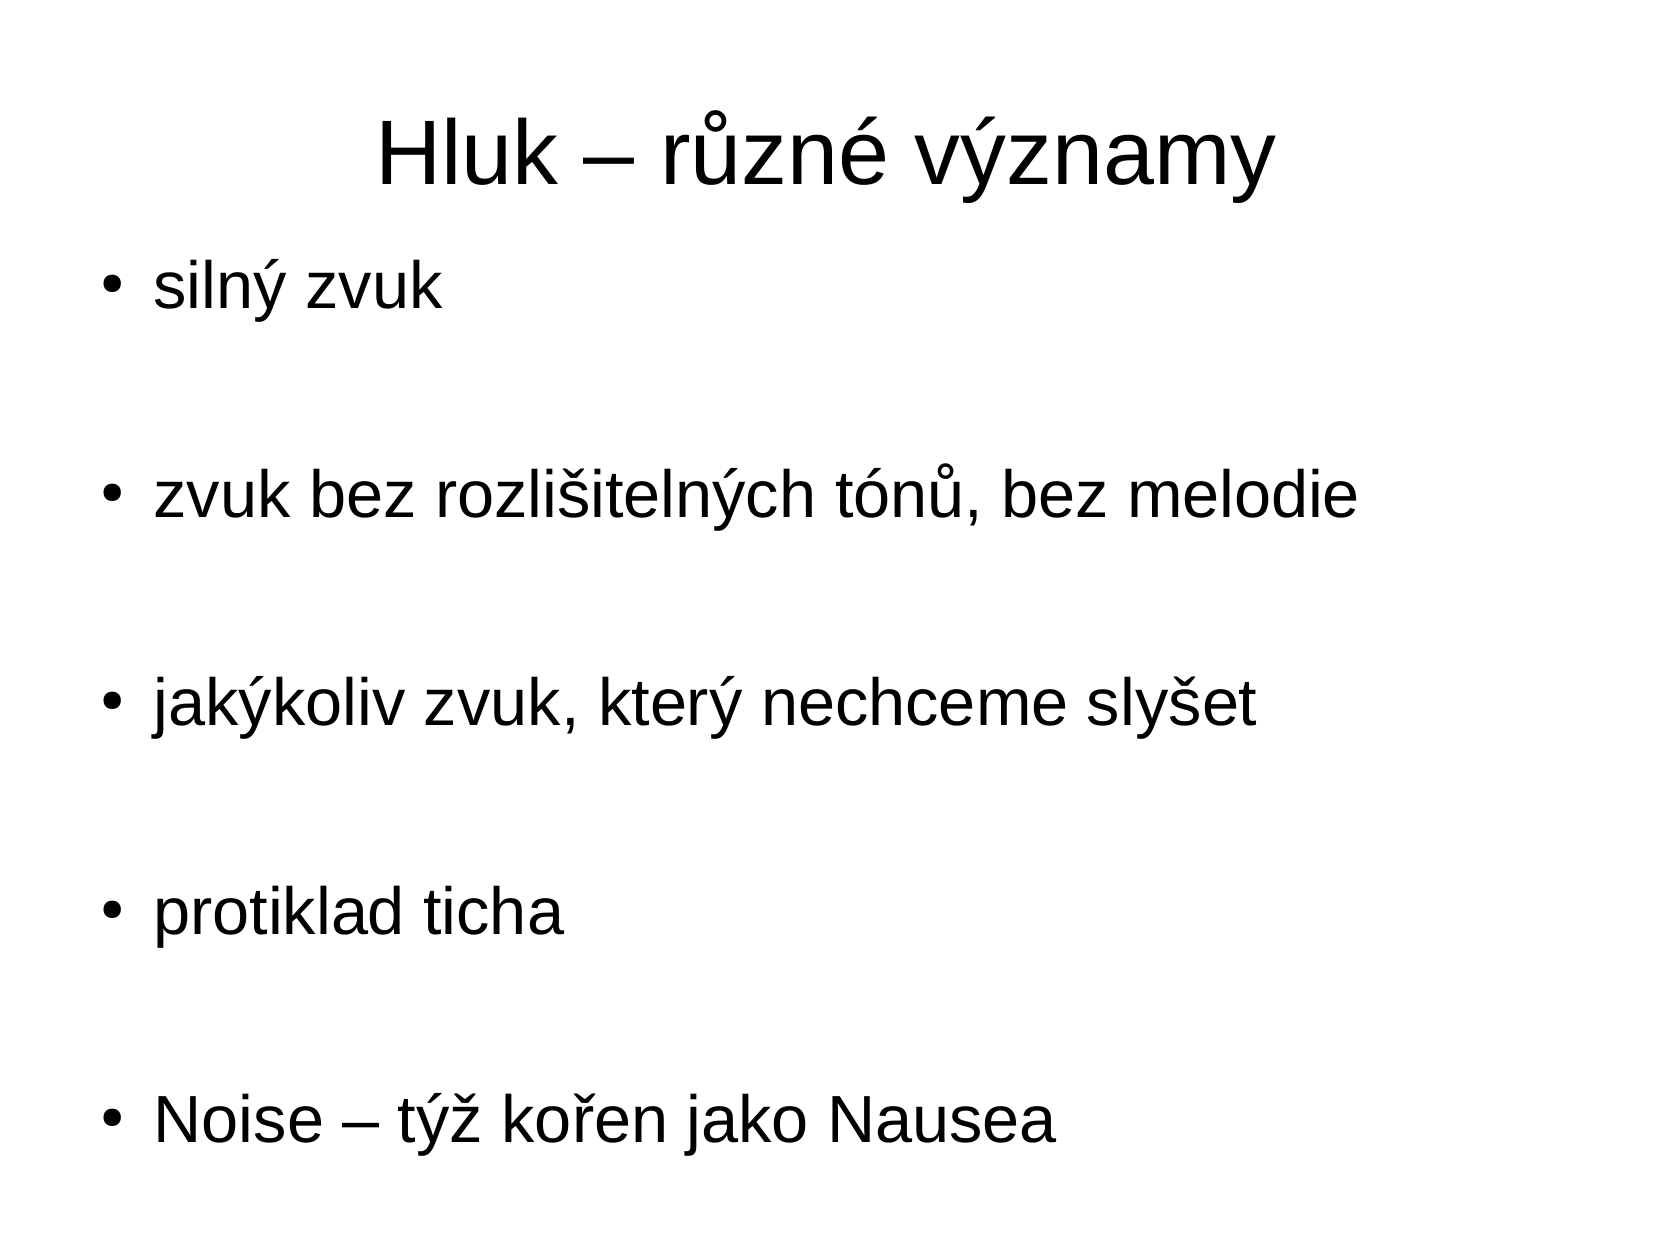

# Hluk – různé významy
silný zvuk
zvuk bez rozlišitelných tónů, bez melodie
jakýkoliv zvuk, který nechceme slyšet
protiklad ticha
Noise – týž kořen jako Nausea